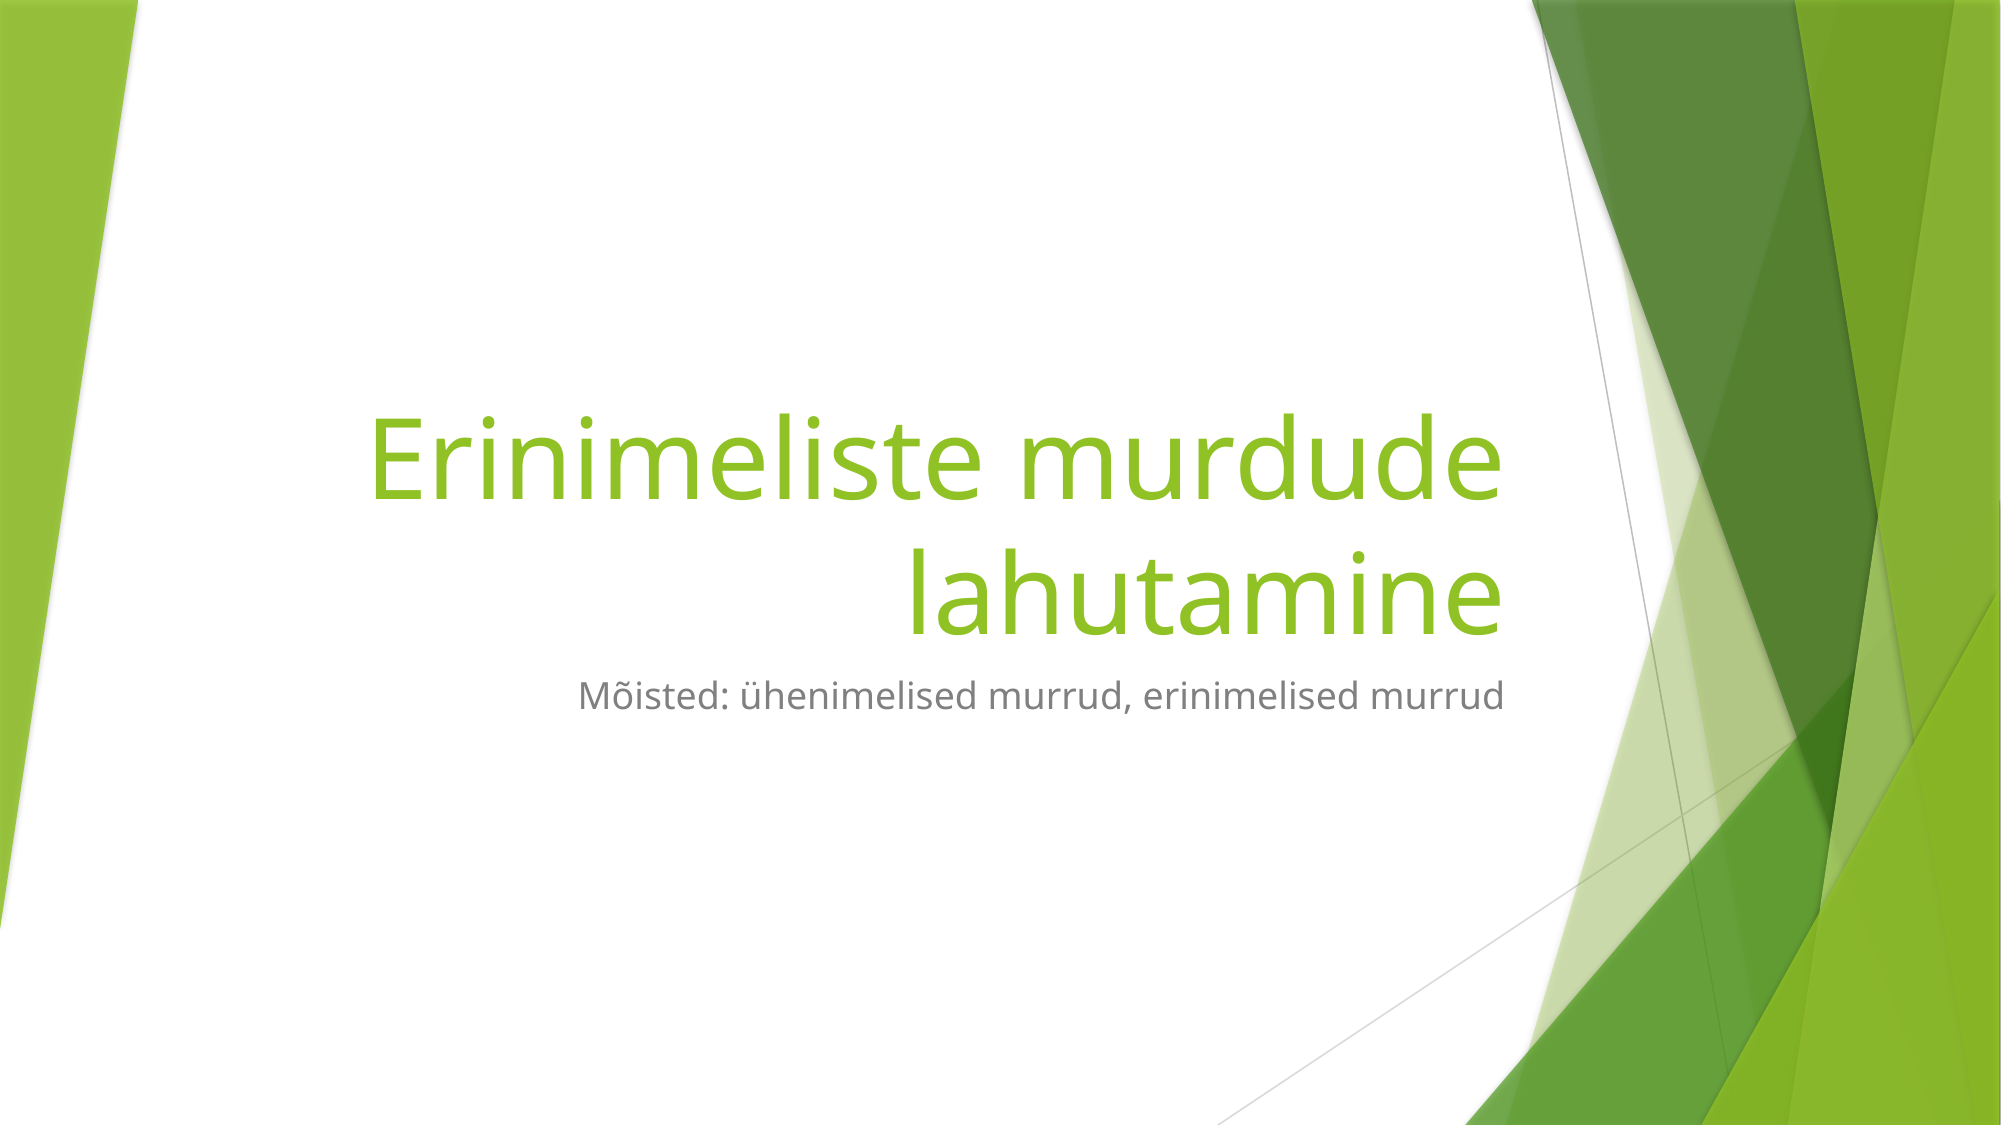

# Erinimeliste murdude lahutamine
Mõisted: ühenimelised murrud, erinimelised murrud